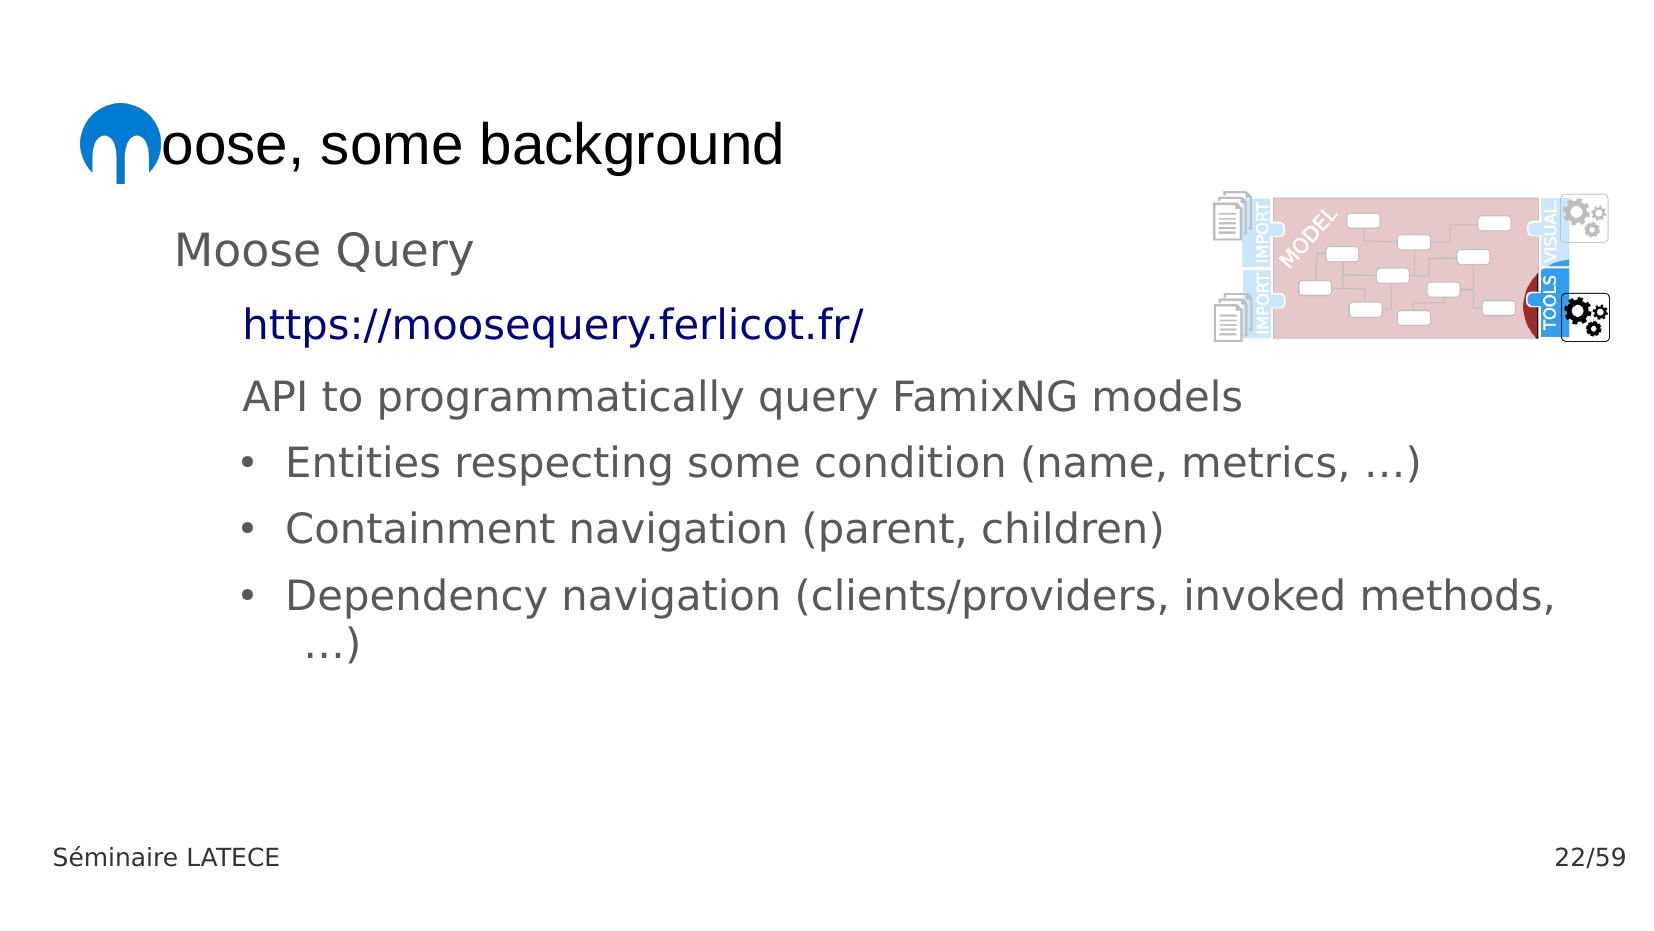

# oose, some background
Moose Query
https://moosequery.ferlicot.fr/
API to programmatically query FamixNG models
Entities respecting some condition (name, metrics, …)
Containment navigation (parent, children)
Dependency navigation (clients/providers, invoked methods,…)